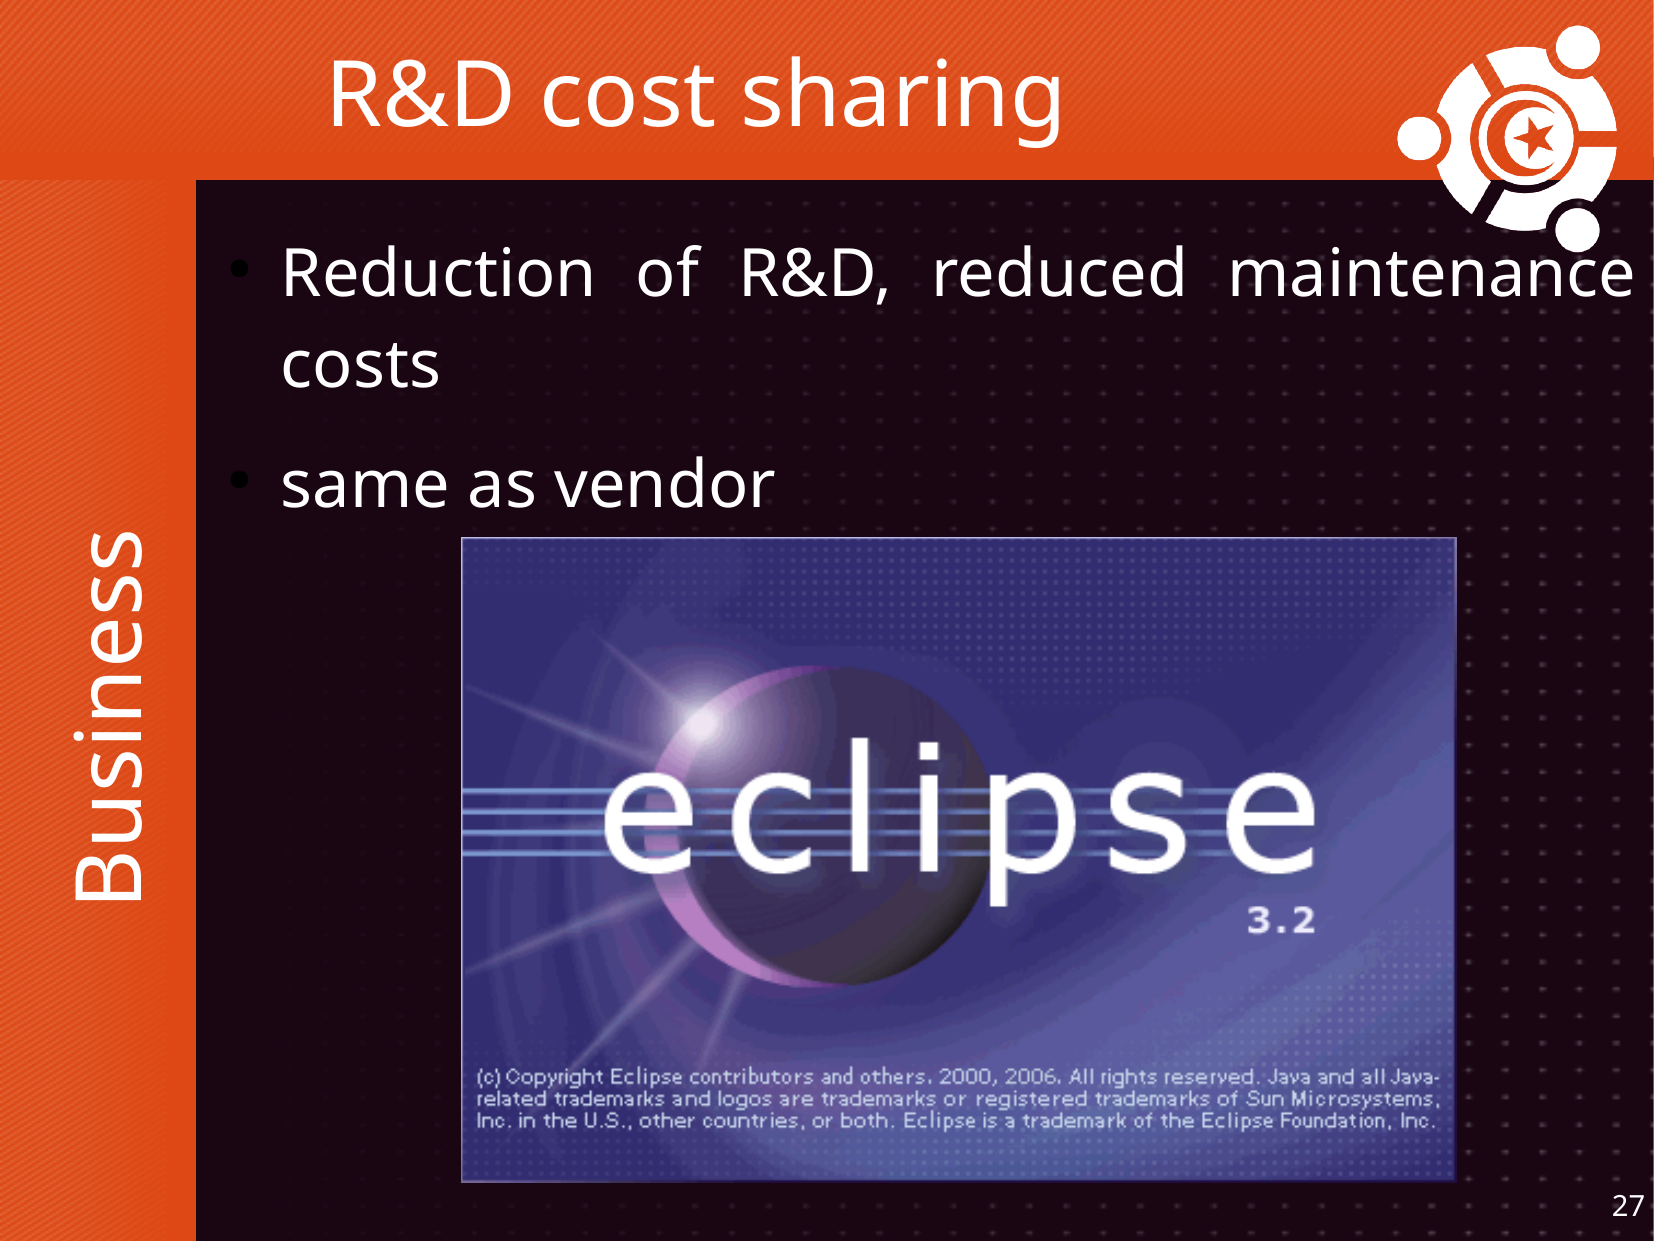

# R&D cost sharing
Reduction of R&D, reduced maintenance costs
same as vendor
Business
27